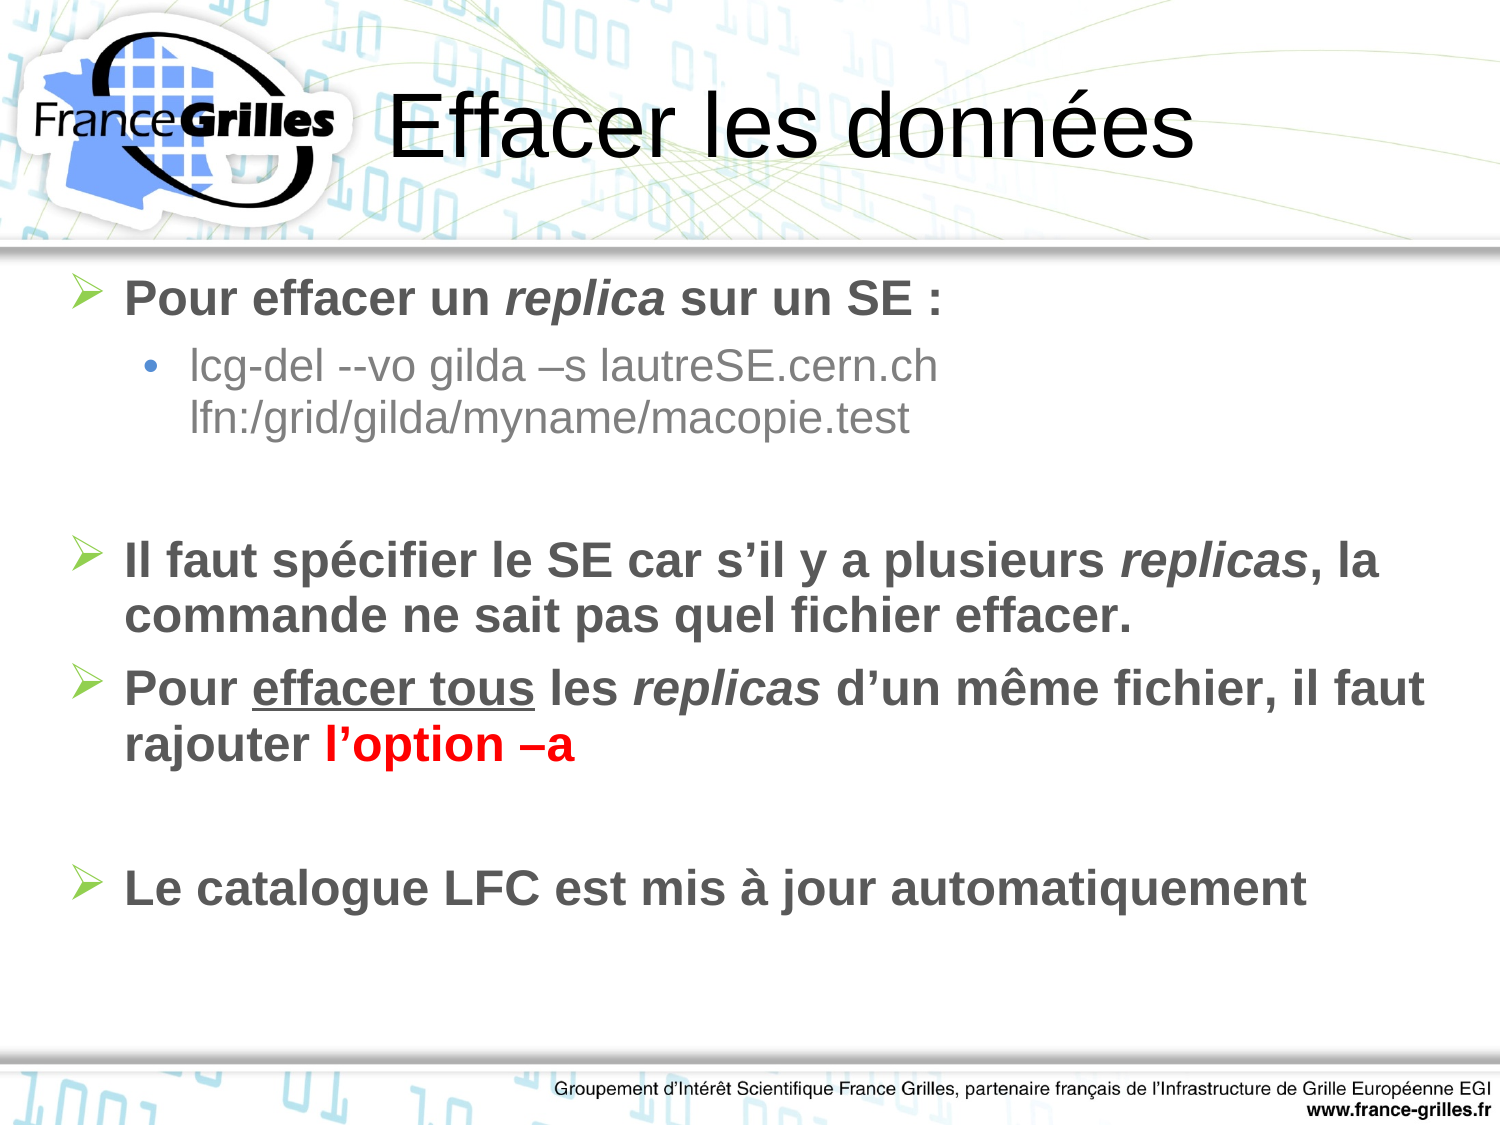

# Effacer les données
Pour effacer un replica sur un SE :
lcg-del --vo gilda –s lautreSE.cern.ch lfn:/grid/gilda/myname/macopie.test
Il faut spécifier le SE car s’il y a plusieurs replicas, la commande ne sait pas quel fichier effacer.
Pour effacer tous les replicas d’un même fichier, il faut rajouter l’option –a
Le catalogue LFC est mis à jour automatiquement